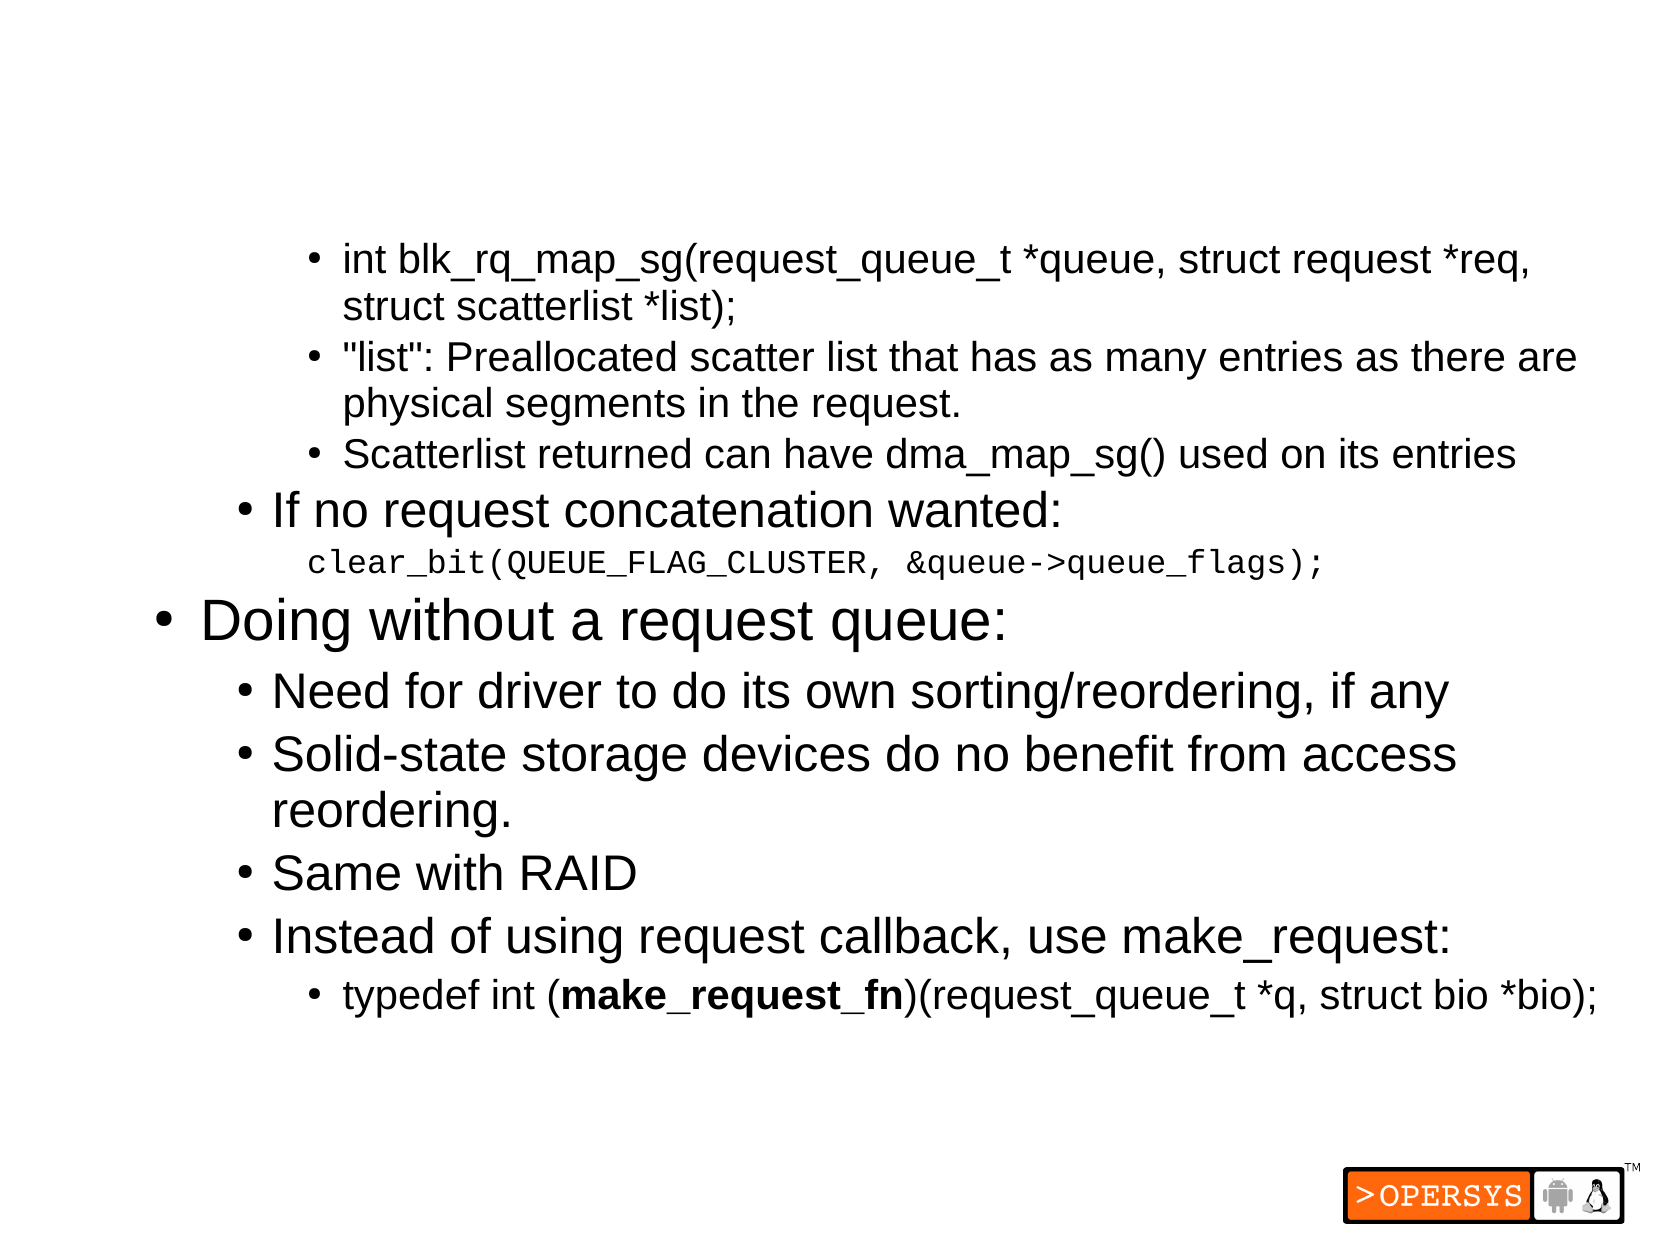

# int blk_rq_map_sg(request_queue_t *queue, struct request *req, struct scatterlist *list);
"list": Preallocated scatter list that has as many entries as there are physical segments in the request.
Scatterlist returned can have dma_map_sg() used on its entries
If no request concatenation wanted:
clear_bit(QUEUE_FLAG_CLUSTER, &queue->queue_flags);
Doing without a request queue:
Need for driver to do its own sorting/reordering, if any
Solid-state storage devices do no benefit from access reordering.
Same with RAID
Instead of using request callback, use make_request:
typedef int (make_request_fn)(request_queue_t *q, struct bio *bio);